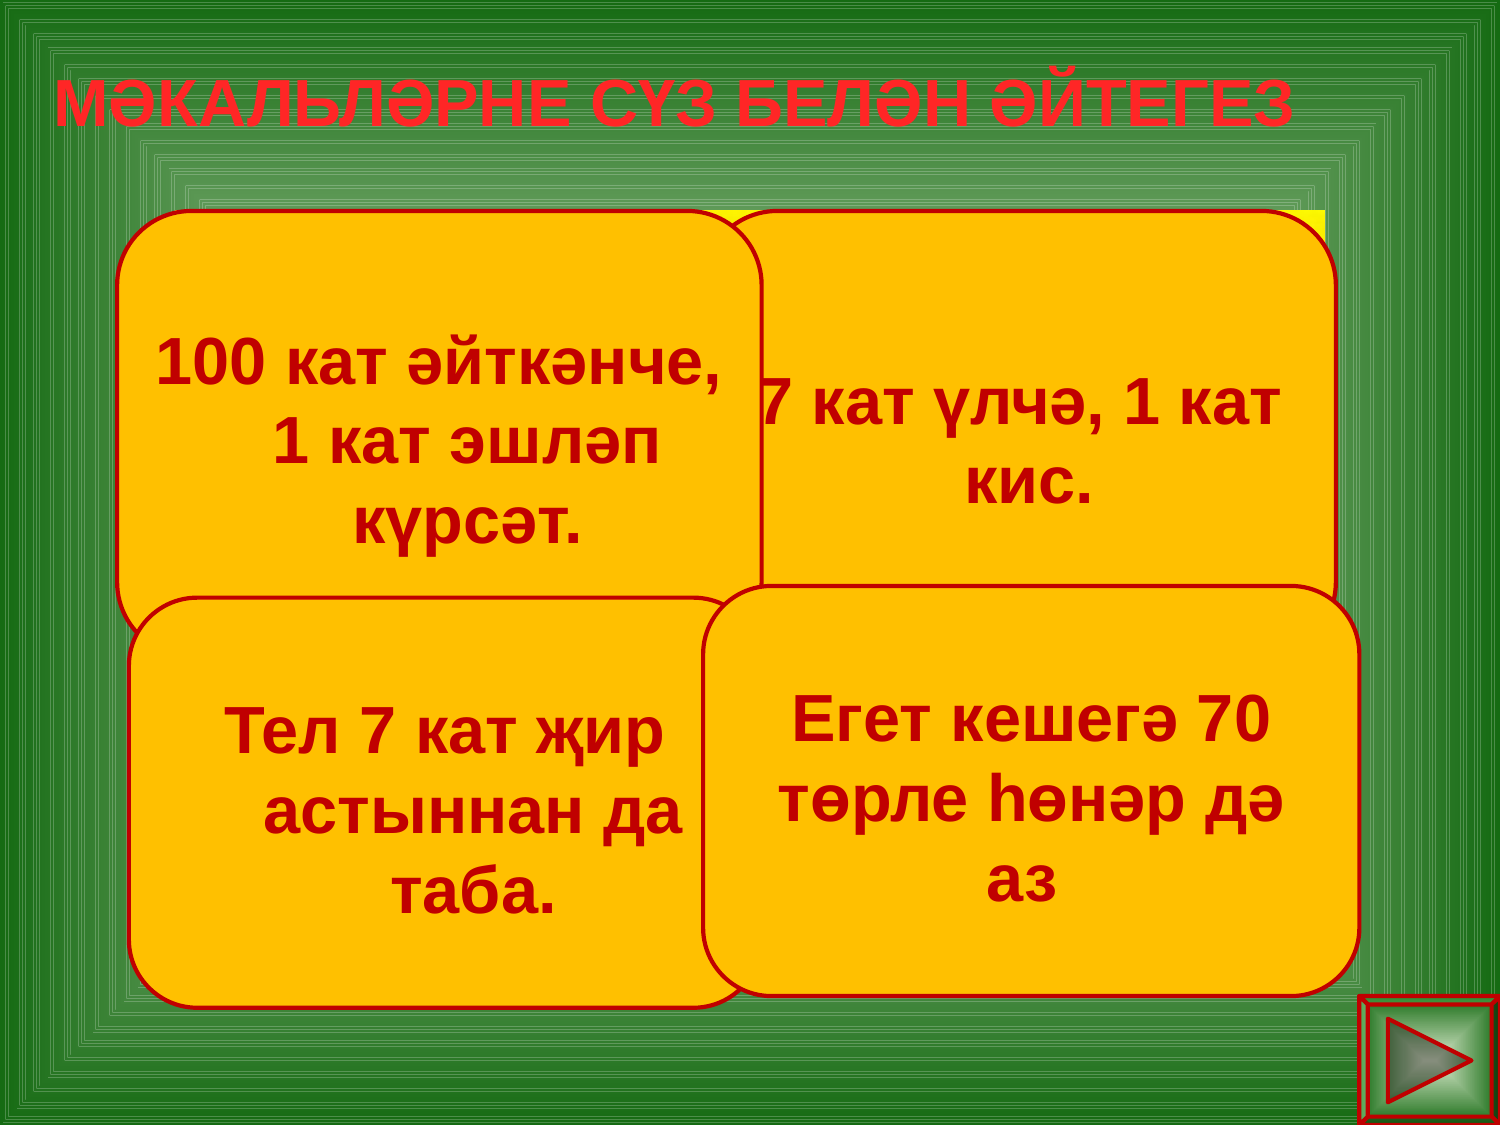

# МӘКАЛЬЛӘРНЕ СҮЗ БЕЛӘН ӘЙТЕГЕЗ
100 кат әйткәнче, 1 кат эшләп күрсәт.
7 кат үлчә, 1 кат кис.
| Йөз кат әйткәнче, бер кат эшләп күрсәт. | Җиде кат үлчә, бер кат кис. |
| --- | --- |
| Тел җиде кат җир астыннан да таба. | Егет кешегә җитмеш төрле һөнәр дә аз. |
Егет кешегә 70 төрле һөнәр дә аз
Тел 7 кат җир астыннан да таба.